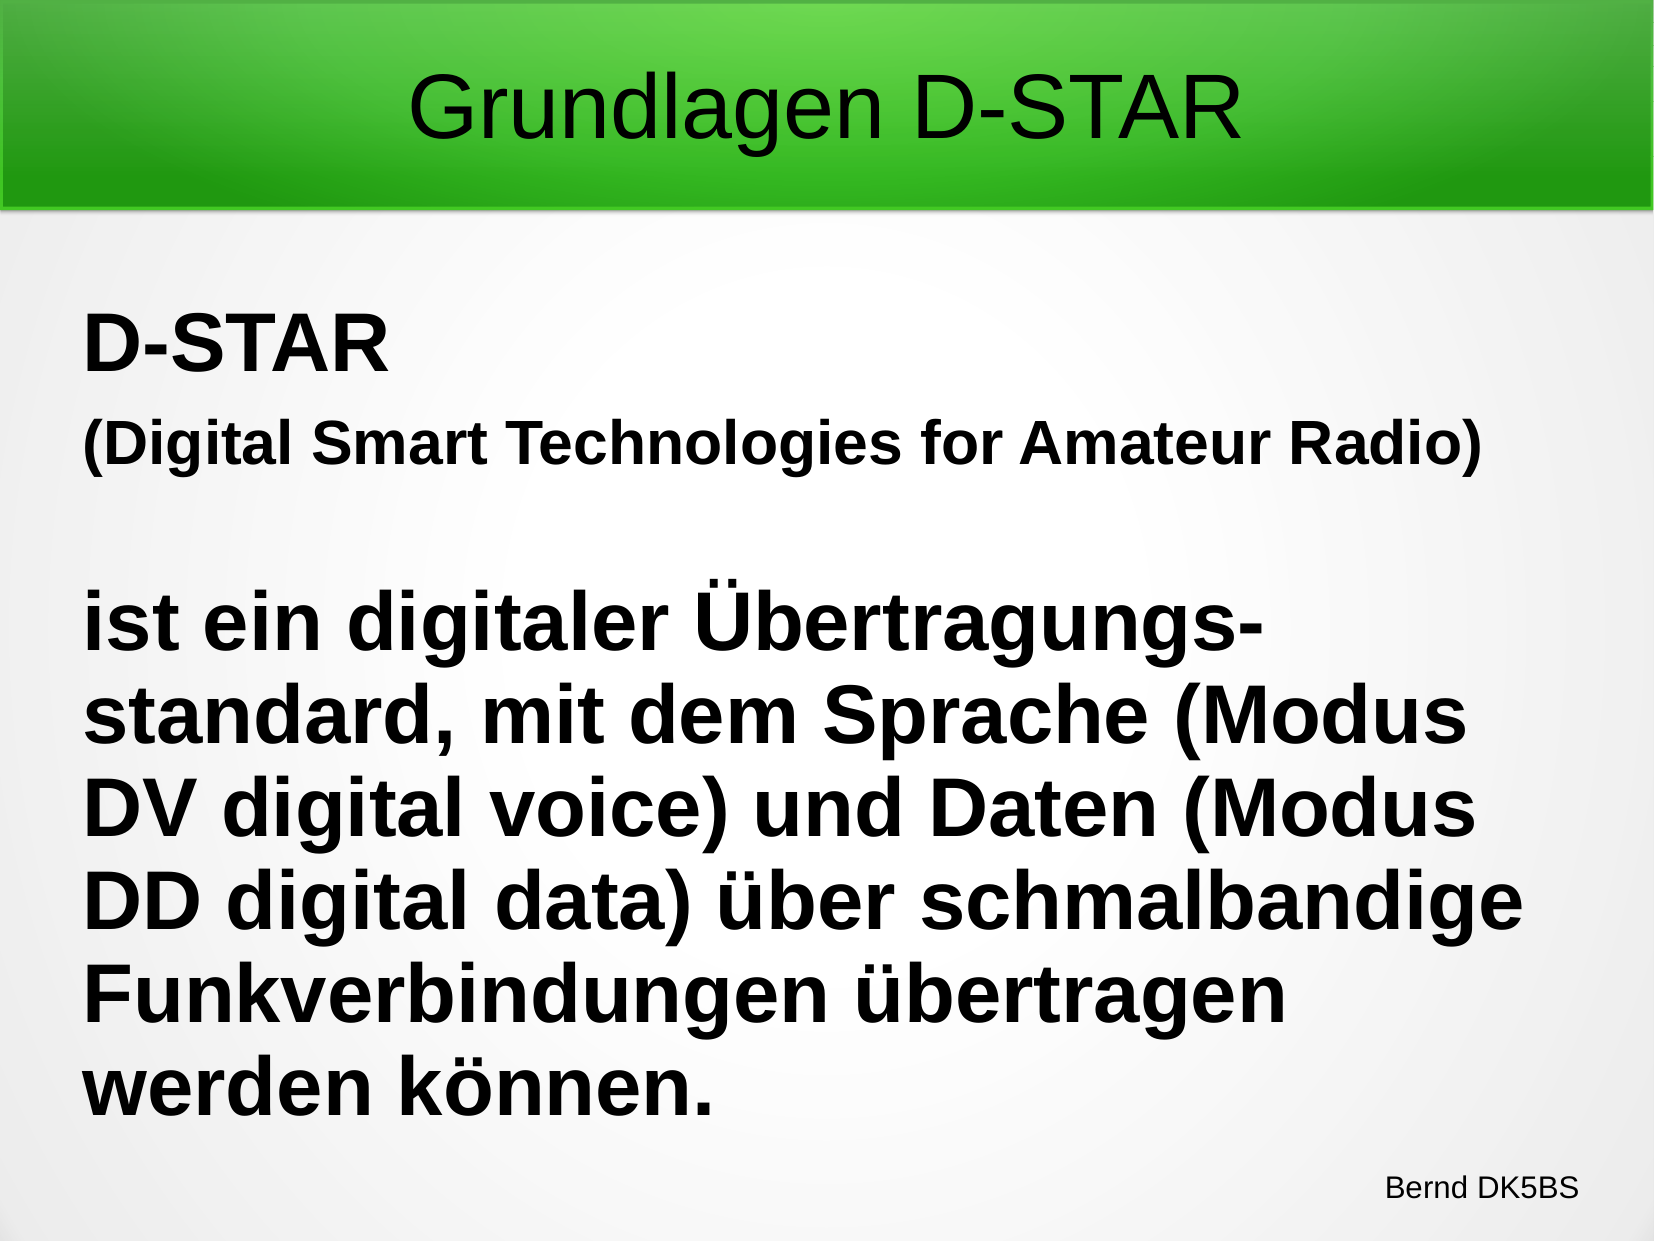

# Grundlagen D-STAR
D-STAR
(Digital Smart Technologies for Amateur Radio)
ist ein digitaler Übertragungs-standard, mit dem Sprache (Modus DV digital voice) und Daten (Modus DD digital data) über schmalbandige Funkverbindungen übertragen werden können.
Bernd DK5BS